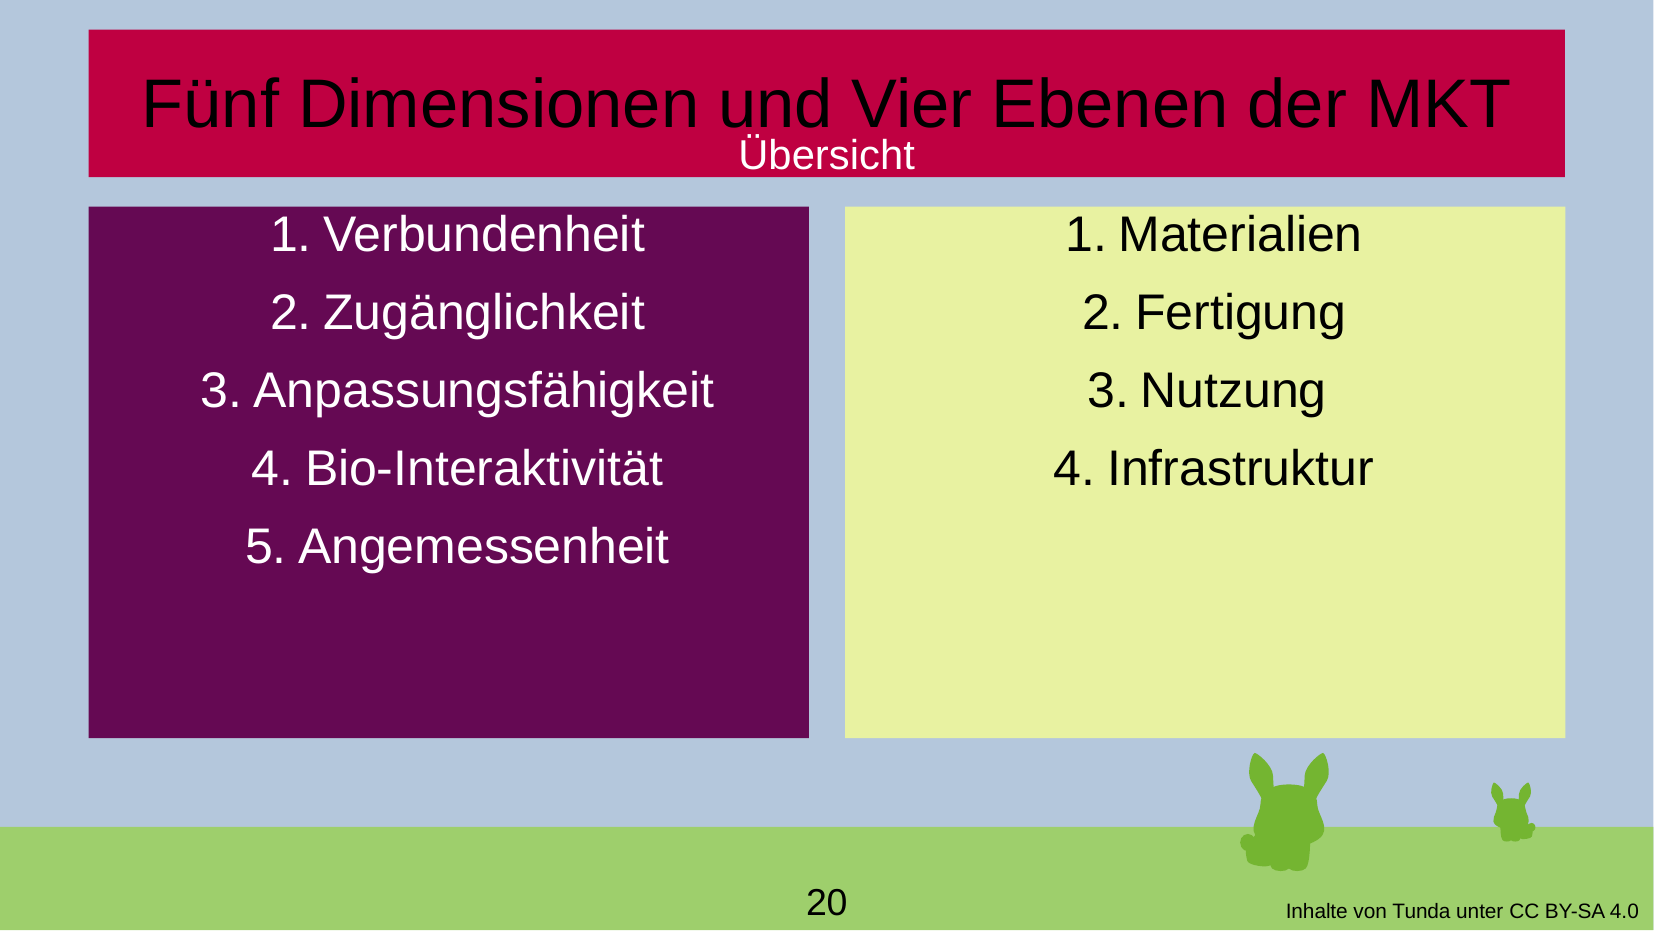

# Fünf Dimensionen und Vier Ebenen der MKT
Übersicht
Verbundenheit
Zugänglichkeit
Anpassungsfähigkeit
Bio-Interaktivität
Angemessenheit
Materialien
Fertigung
Nutzung
Infrastruktur
Inhalte von Tunda unter CC BY-SA 4.0